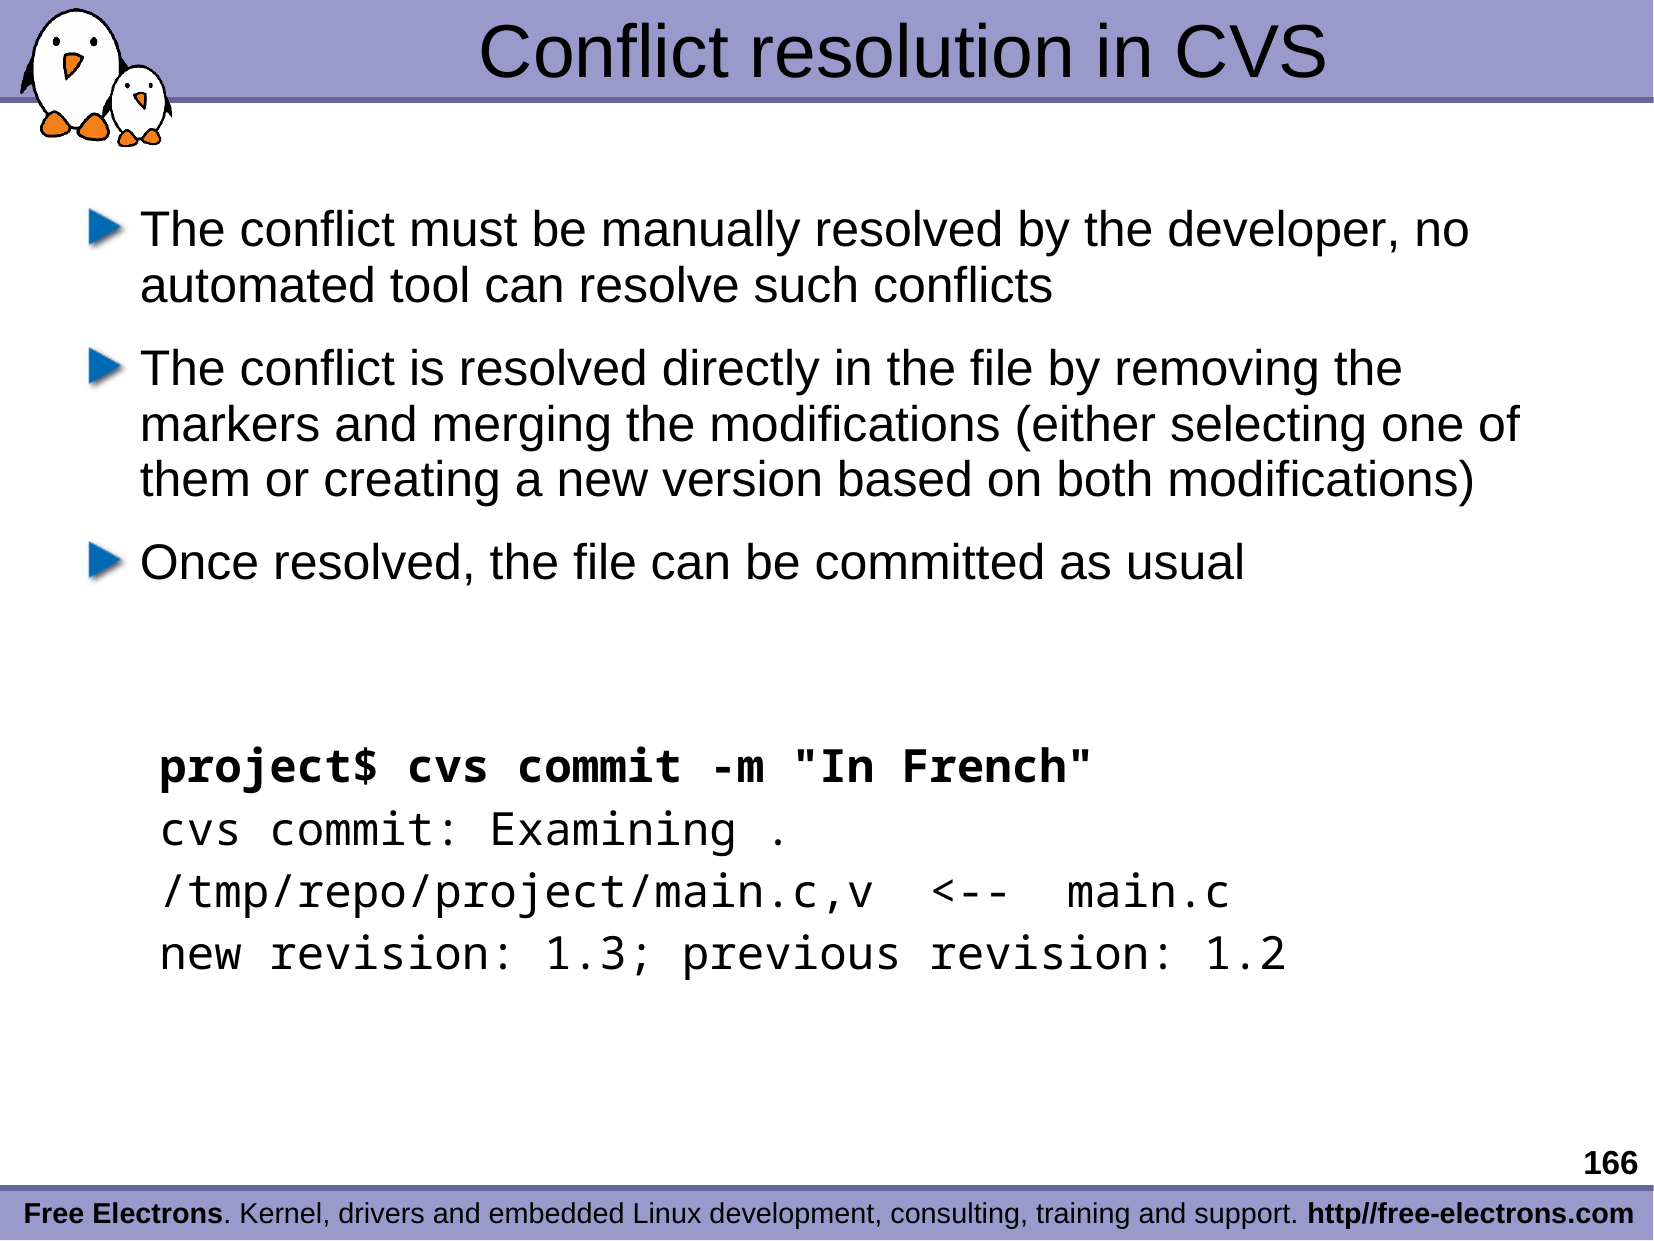

# Conflict resolution in CVS
The conflict must be manually resolved by the developer, no automated tool can resolve such conflicts
The conflict is resolved directly in the file by removing the markers and merging the modifications (either selecting one of them or creating a new version based on both modifications)
Once resolved, the file can be committed as usual
project$ cvs commit -m "In French"
cvs commit: Examining .
/tmp/repo/project/main.c,v <-- main.c
new revision: 1.3; previous revision: 1.2